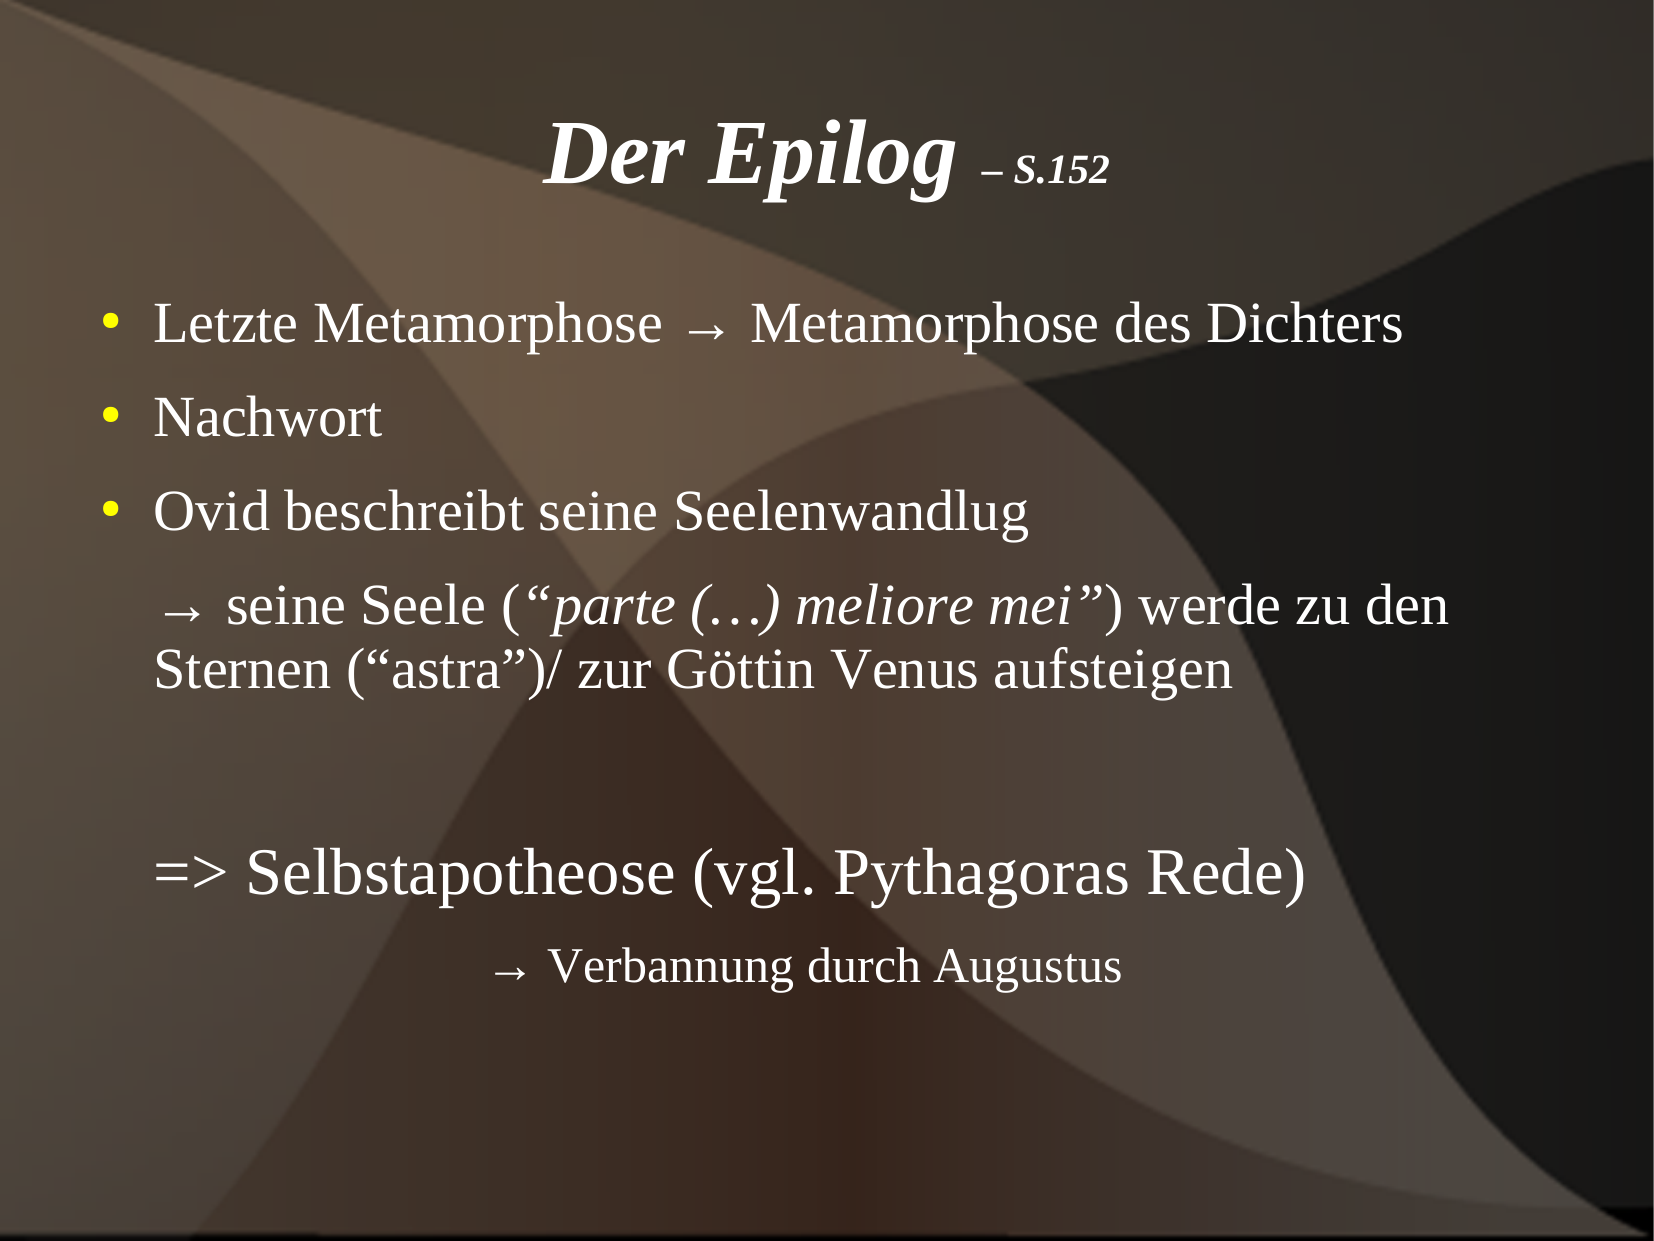

# Der Epilog – S.152
Letzte Metamorphose → Metamorphose des Dichters
Nachwort
Ovid beschreibt seine Seelenwandlug
→ seine Seele (“parte (…) meliore mei”) werde zu den Sternen (“astra”)/ zur Göttin Venus aufsteigen
=> Selbstapotheose (vgl. Pythagoras Rede)
 → Verbannung durch Augustus